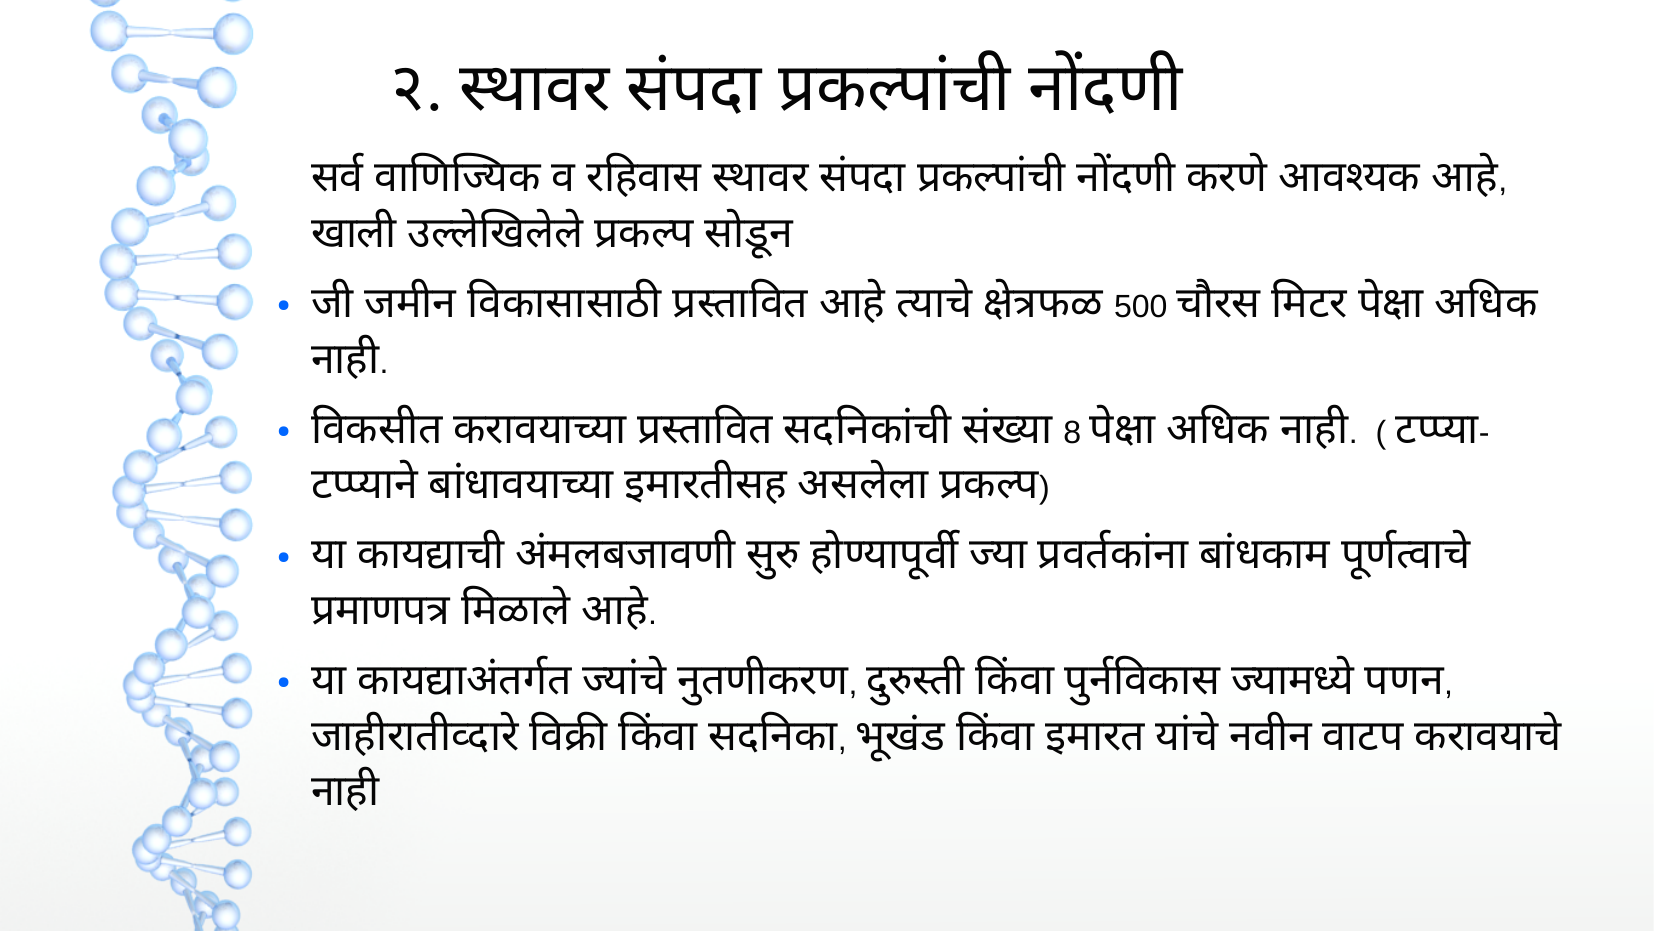

# २. स्थावर संपदा प्रकल्पांची नोंदणी
सर्व वाणिज्यिक व रहिवास स्थावर संपदा प्रकल्पांची नोंदणी करणे आवश्यक आहे, खाली उल्लेखिलेले प्रकल्प सोडून
जी जमीन विकासासाठी प्रस्तावित आहे त्याचे क्षेत्रफळ 500 चौरस मिटर पेक्षा अधिक नाही.
विकसीत करावयाच्या प्रस्तावित सदनिकांची संख्या 8 पेक्षा अधिक नाही. ( टप्प्या-टप्प्याने बांधावयाच्या इमारतीसह असलेला प्रकल्प)
या कायद्याची अंमलबजावणी सुरु होण्यापूर्वी ज्या प्रवर्तकांना बांधकाम पूर्णत्वाचे प्रमाणपत्र मिळाले आहे.
या कायद्याअंतर्गत ज्यांचे नुतणीकरण, दुरुस्ती किंवा पुर्नविकास ज्यामध्ये पणन, जाहीरातीव्दारे विक्री किंवा सदनिका, भूखंड किंवा इमारत यांचे नवीन वाटप करावयाचे नाही